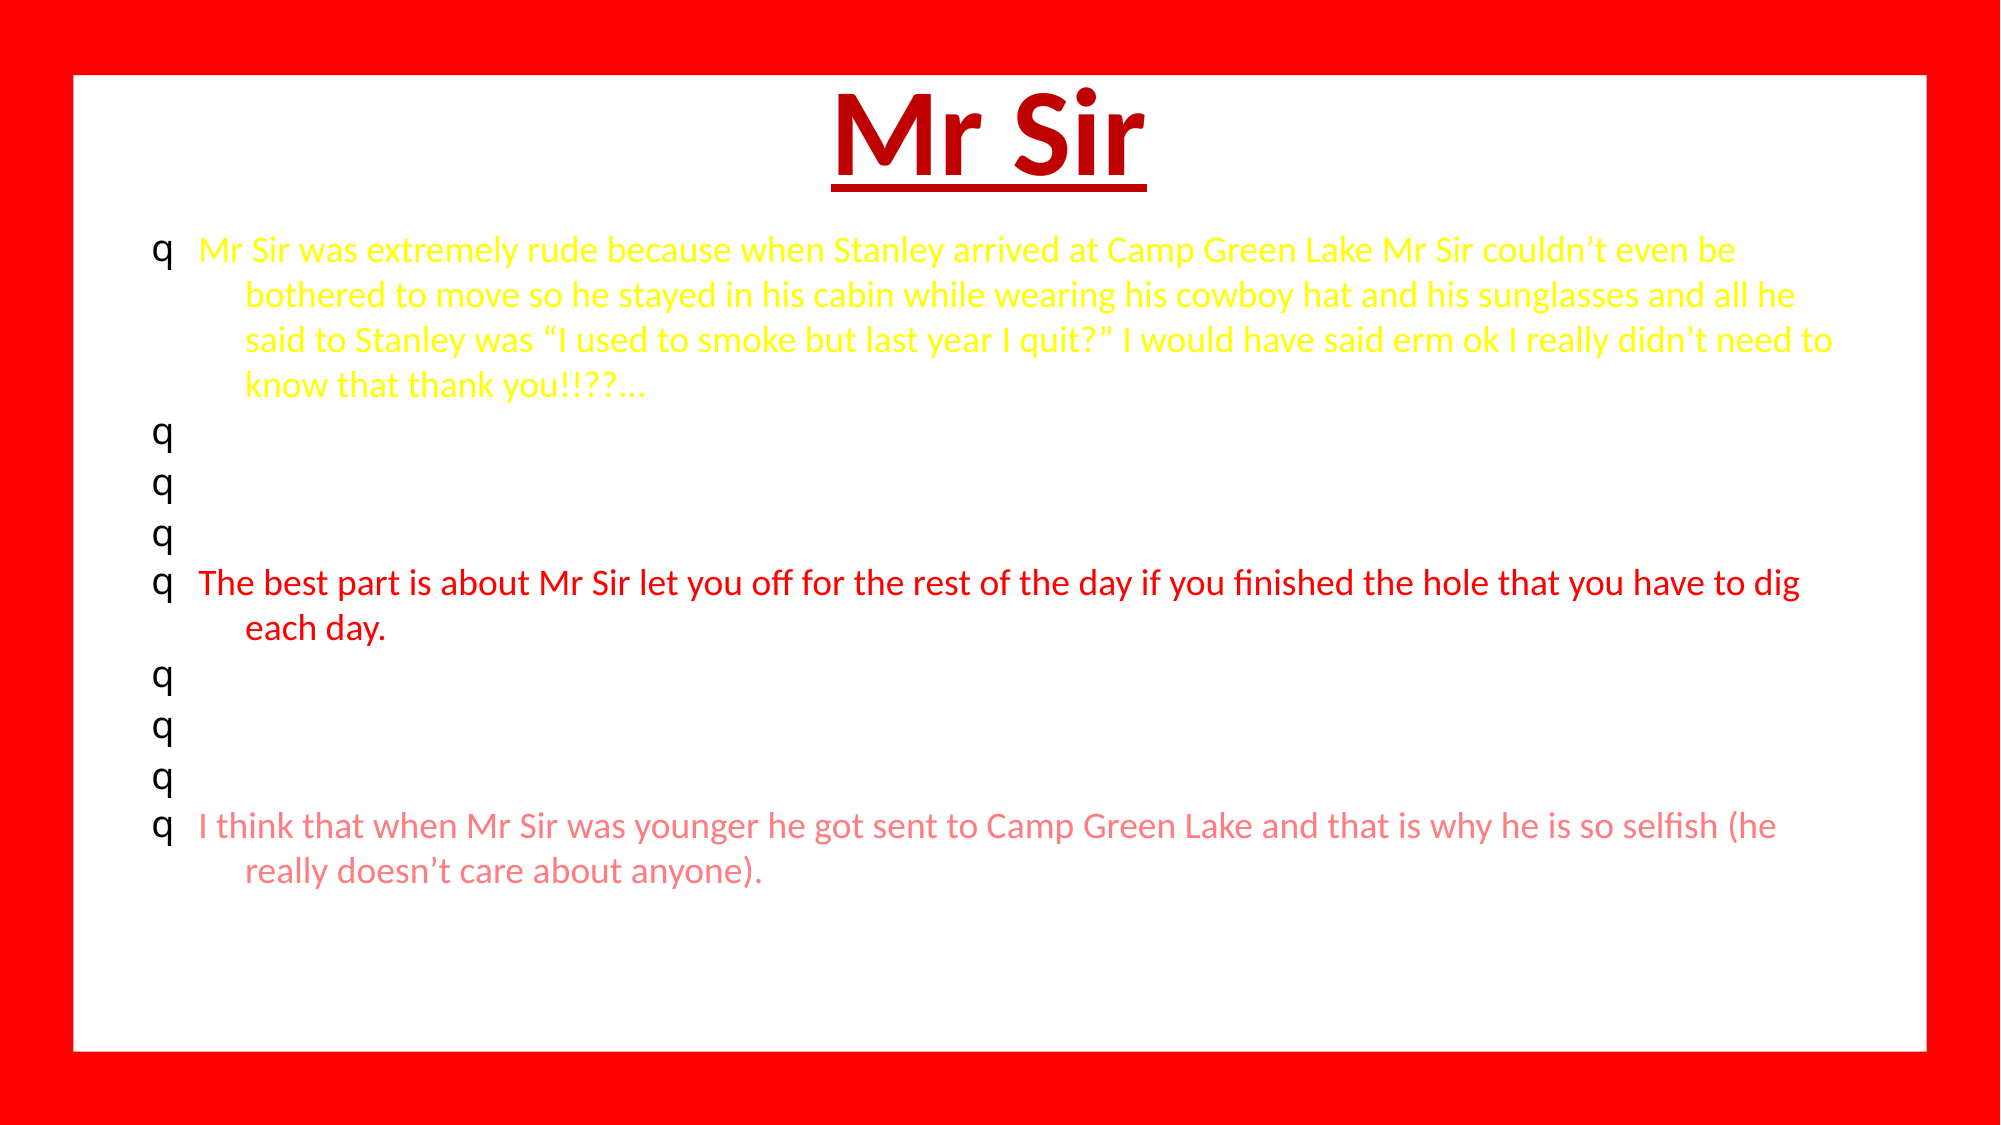

Mr Sir
Mr Sir was extremely rude because when Stanley arrived at Camp Green Lake Mr Sir couldn’t even be bothered to move so he stayed in his cabin while wearing his cowboy hat and his sunglasses and all he said to Stanley was “I used to smoke but last year I quit?” I would have said erm ok I really didn’t need to know that thank you!!??...
The best part is about Mr Sir let you off for the rest of the day if you finished the hole that you have to dig each day.
I think that when Mr Sir was younger he got sent to Camp Green Lake and that is why he is so selfish (he really doesn’t care about anyone).